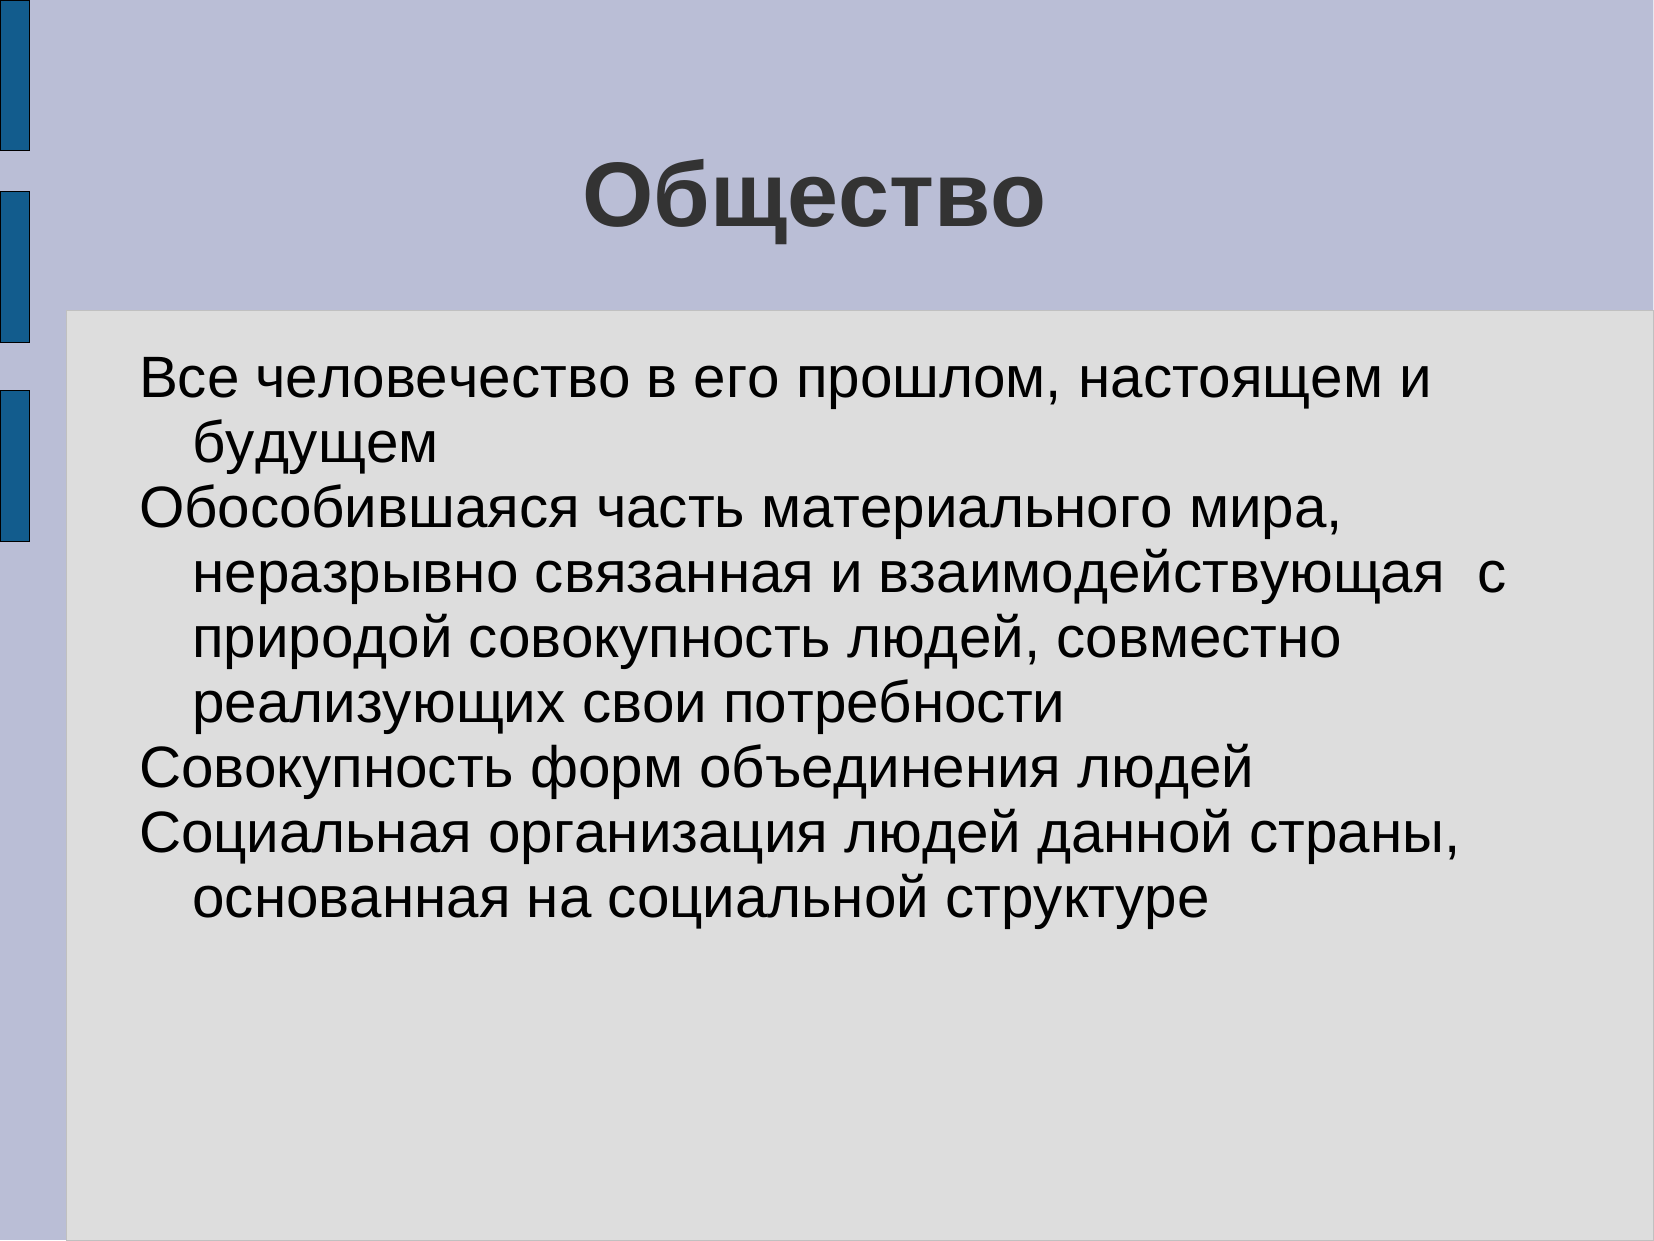

# Общество
Все человечество в его прошлом, настоящем и будущем
Обособившаяся часть материального мира, неразрывно связанная и взаимодействующая с природой совокупность людей, совместно реализующих свои потребности
Совокупность форм объединения людей
Социальная организация людей данной страны, основанная на социальной структуре